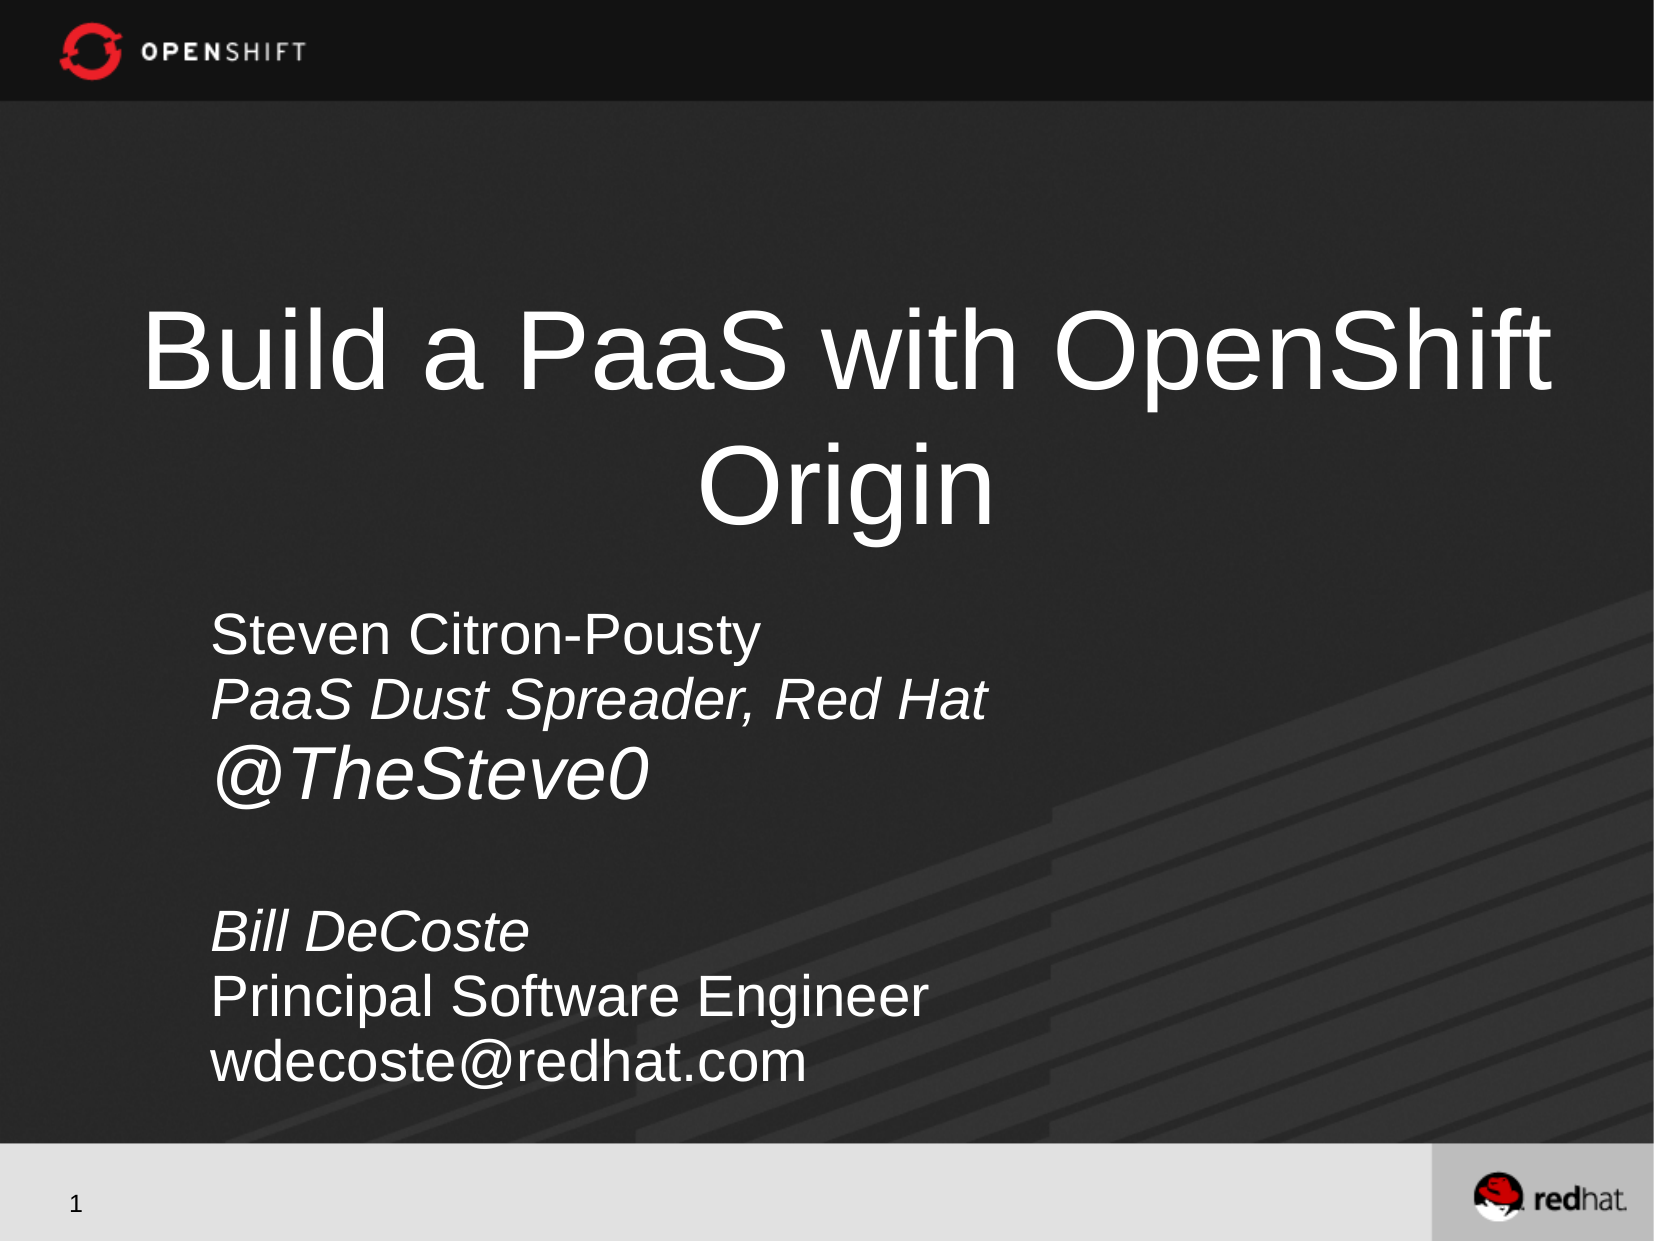

Build a PaaS with OpenShift Origin
Steven Citron-Pousty
PaaS Dust Spreader, Red Hat
@TheSteve0
Bill DeCoste
Principal Software Engineer
wdecoste@redhat.com